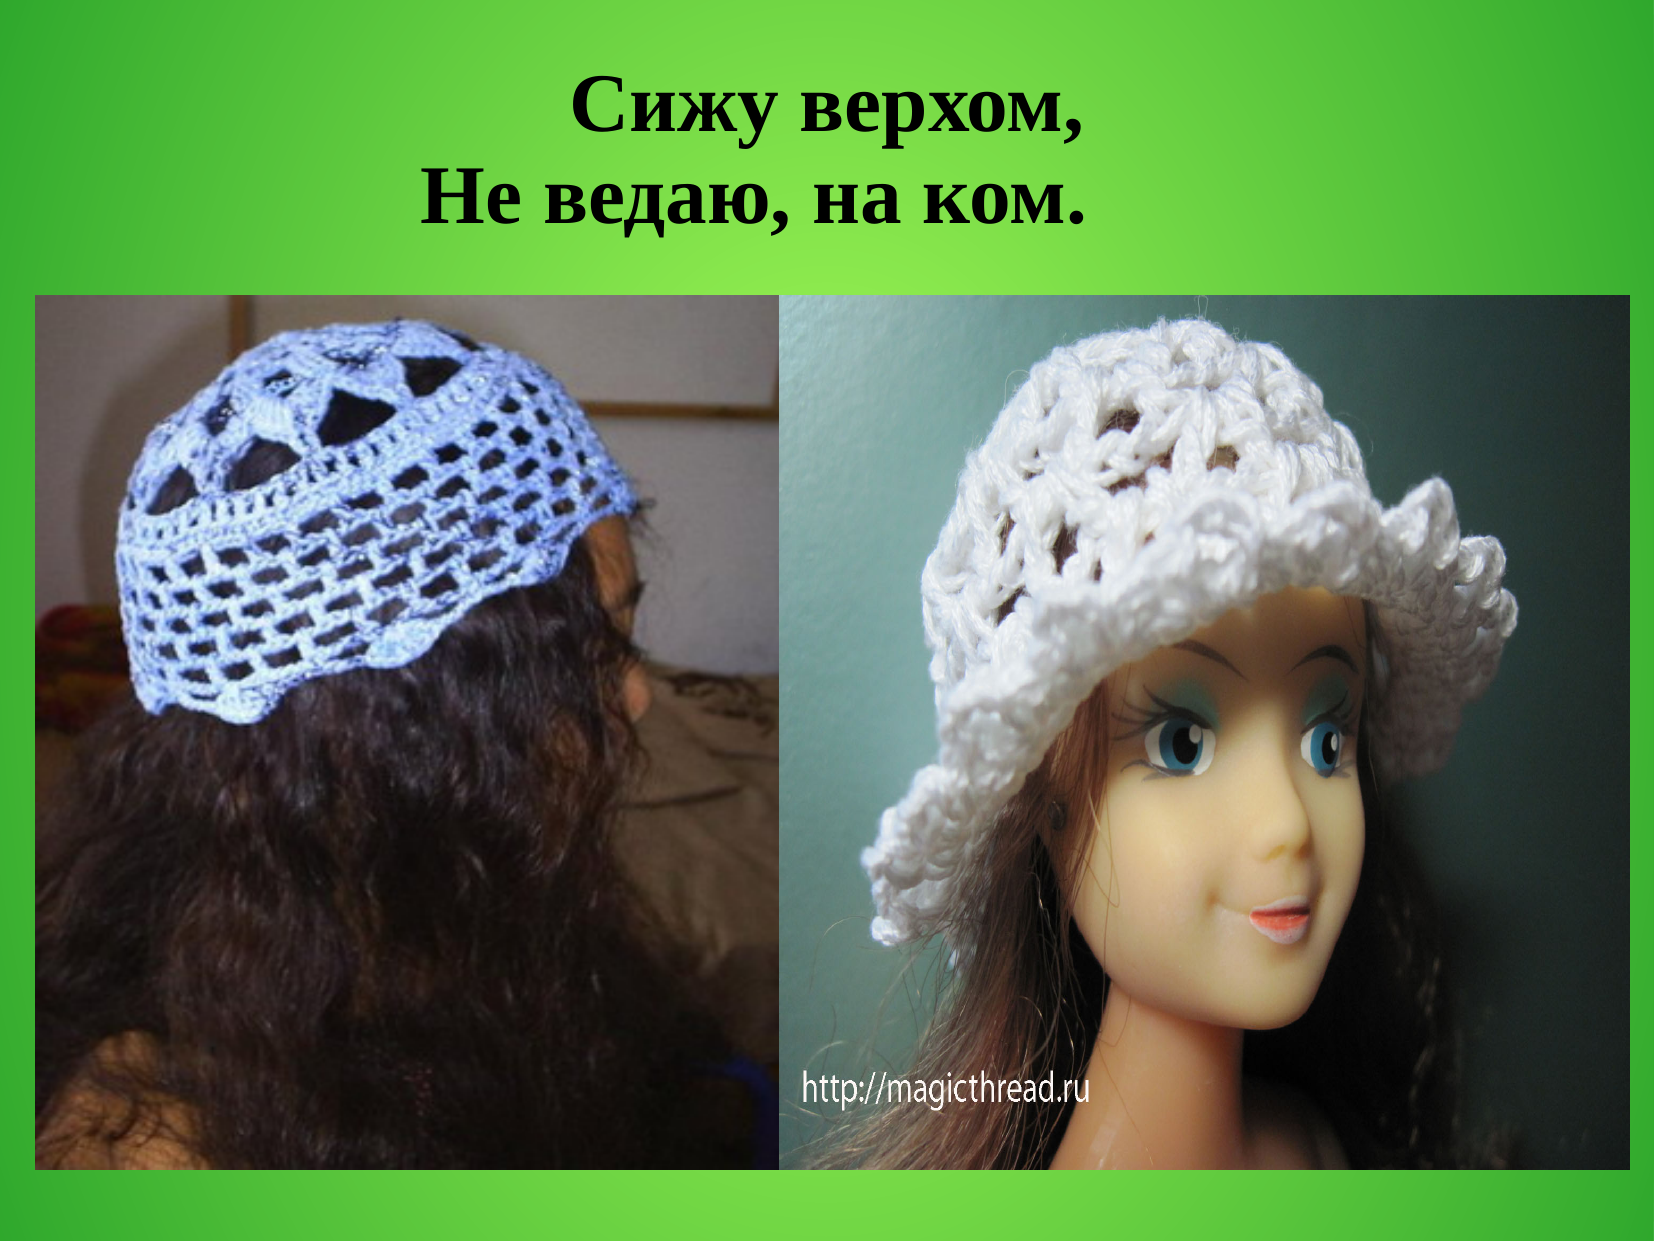

# Сижу верхом, Не ведаю, на ком.